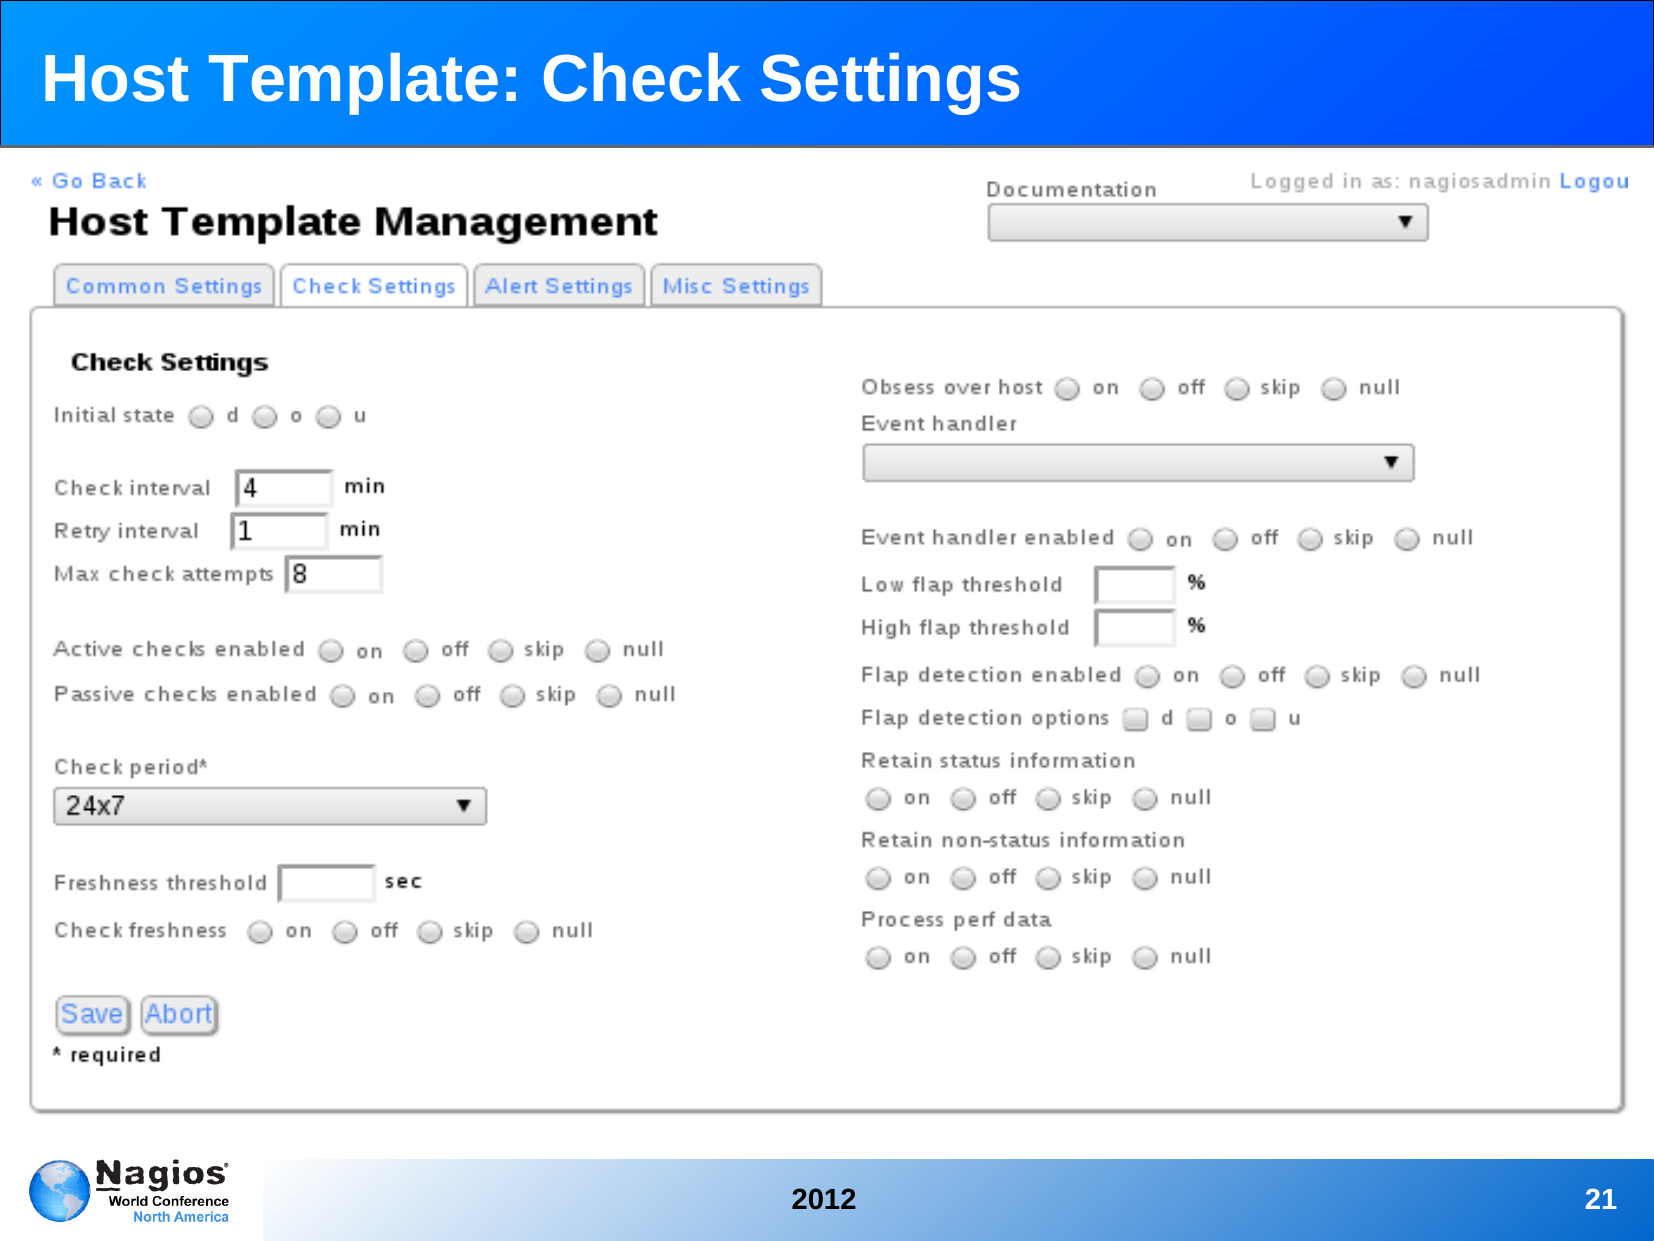

# Host Template: Check Settings
2011
21